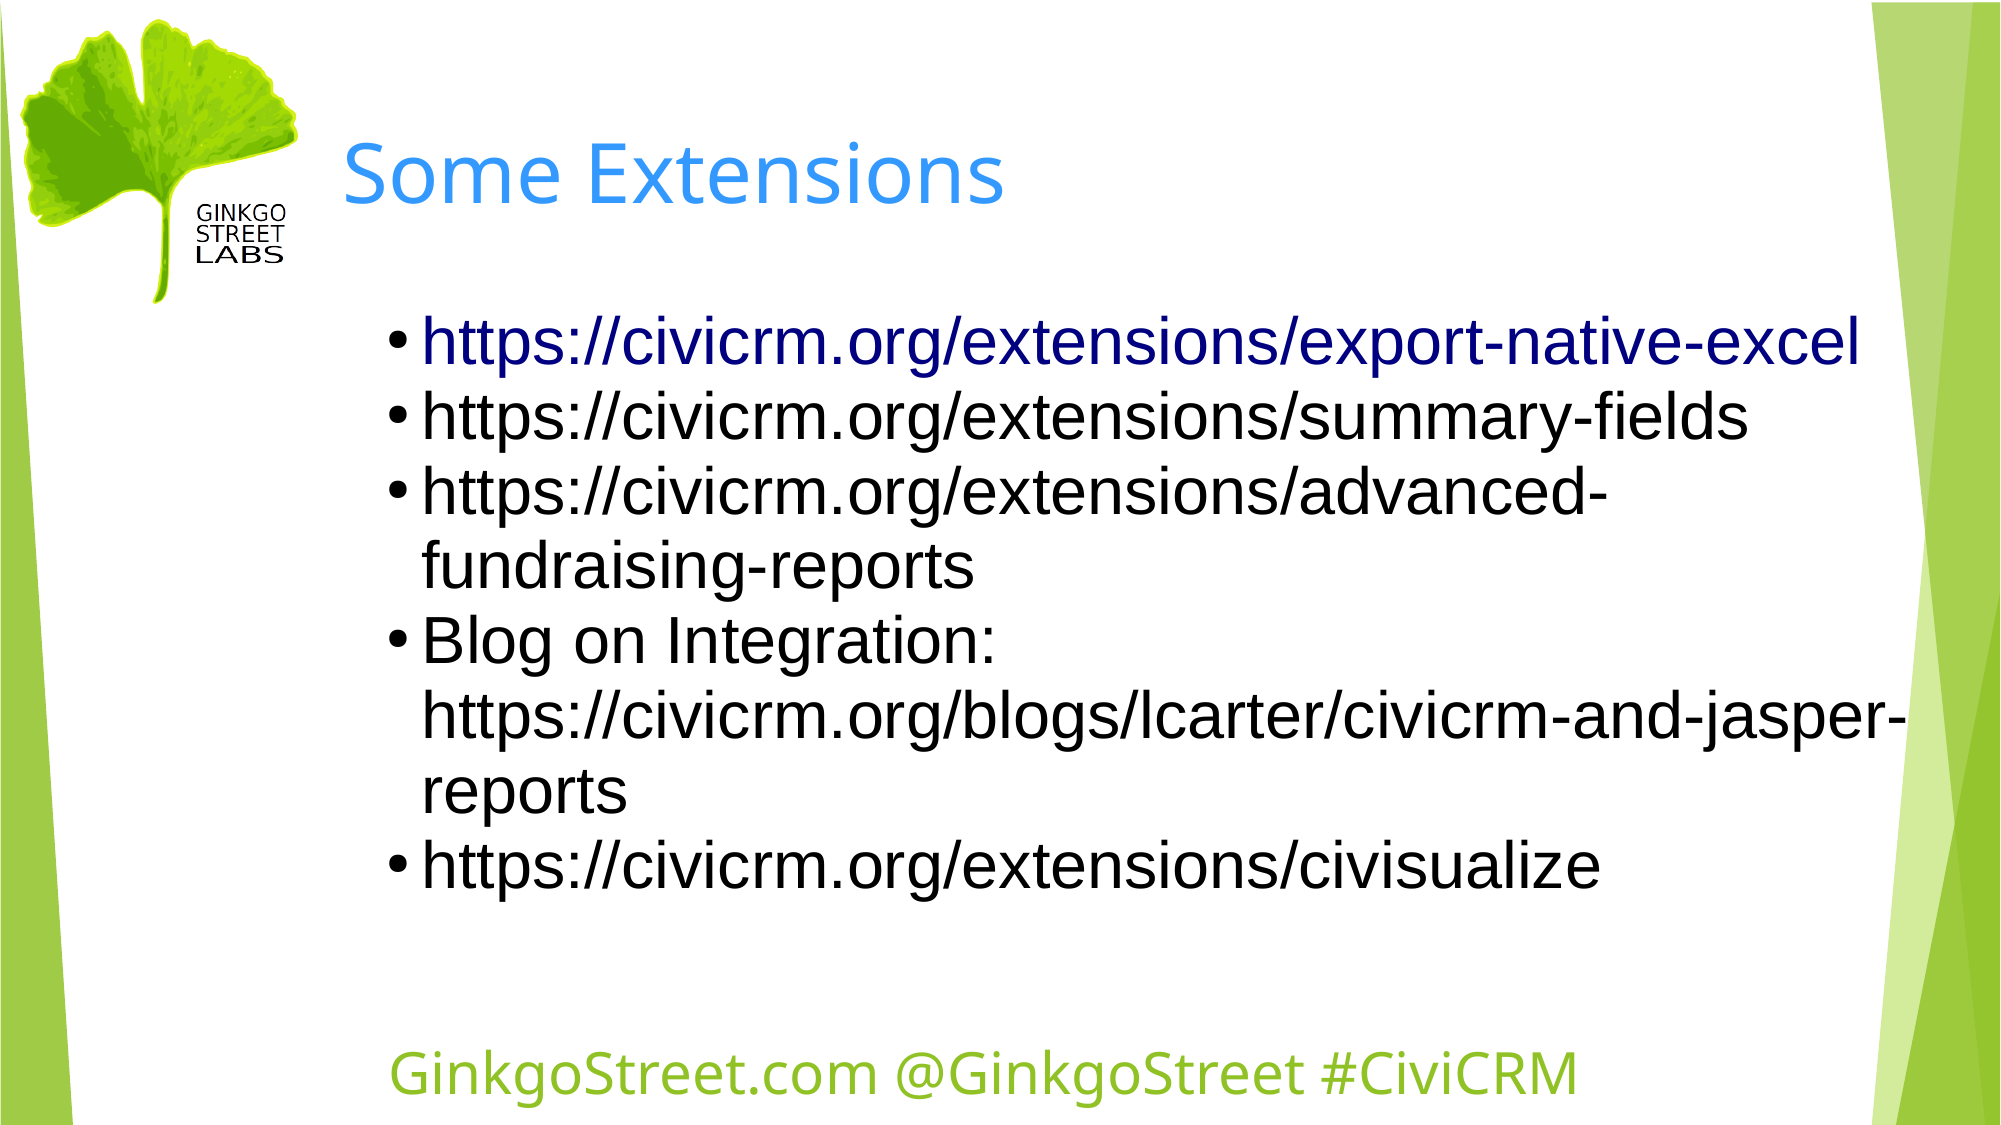

# Some Extensions
https://civicrm.org/extensions/export-native-excel
https://civicrm.org/extensions/summary-fields
https://civicrm.org/extensions/advanced-fundraising-reports
Blog on Integration: https://civicrm.org/blogs/lcarter/civicrm-and-jasper-reports
https://civicrm.org/extensions/civisualize